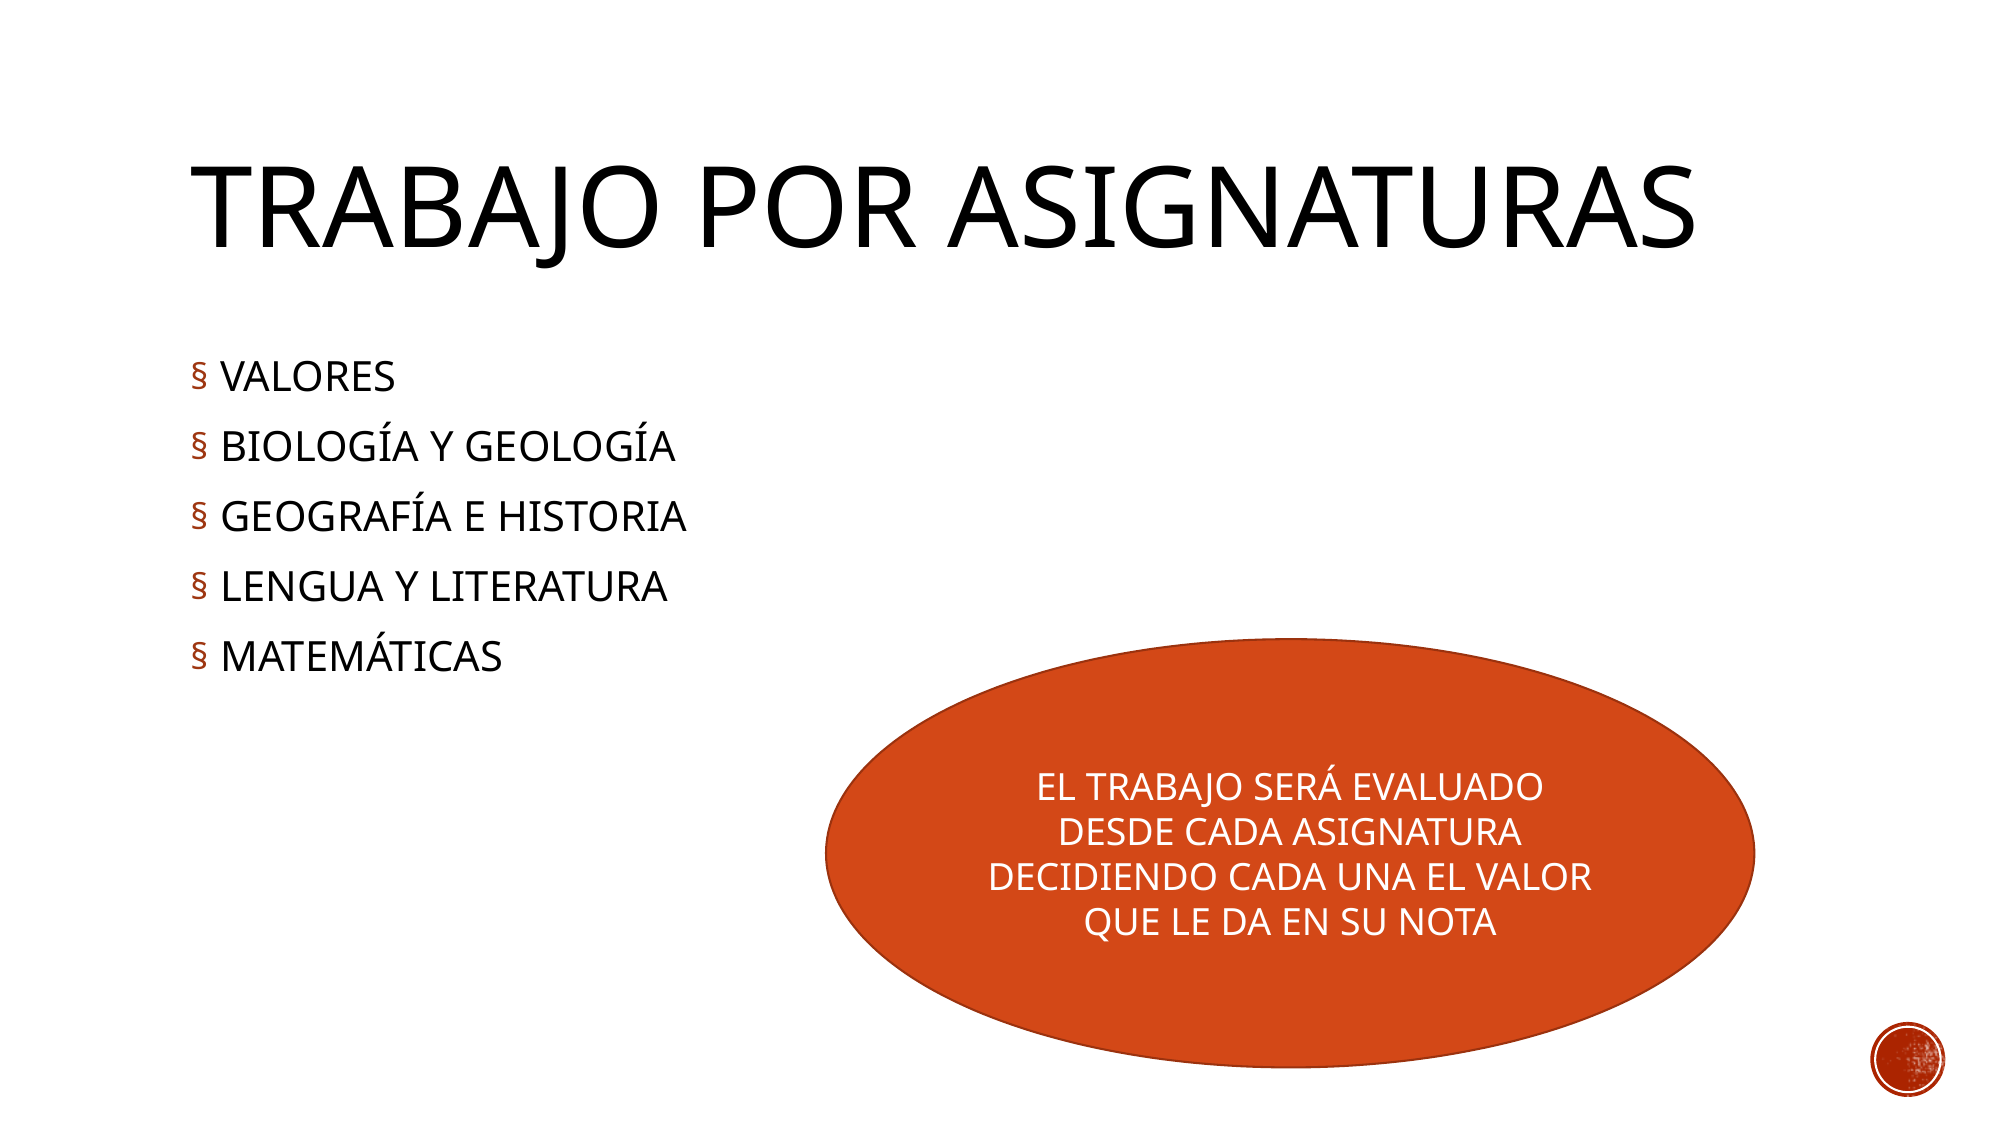

# TRABAJO POR ASIGNATURAS
VALORES
BIOLOGÍA Y GEOLOGÍA
GEOGRAFÍA E HISTORIA
LENGUA Y LITERATURA
MATEMÁTICAS
EL TRABAJO SERÁ EVALUADO DESDE CADA ASIGNATURA DECIDIENDO CADA UNA EL VALOR QUE LE DA EN SU NOTA